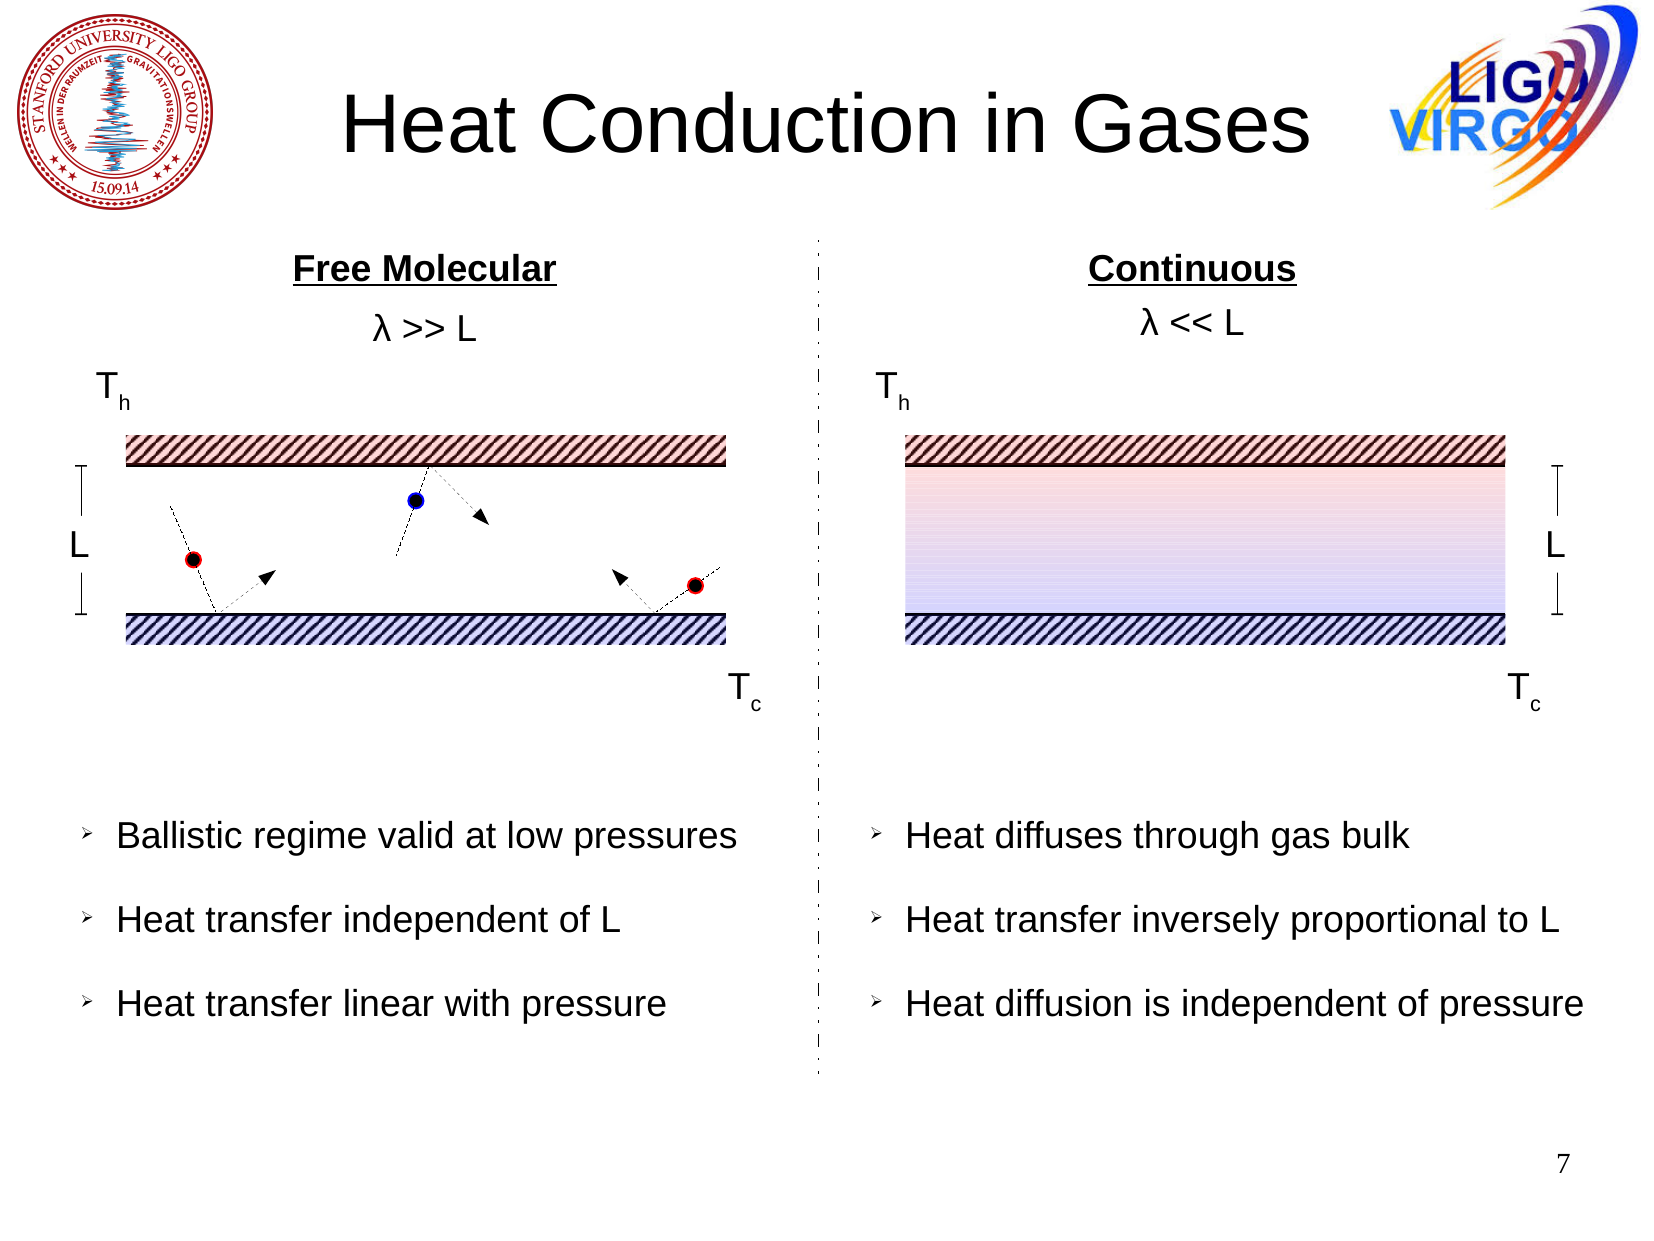

# Heat Conduction in Gases
Free Molecular
λ >> L
Continuous
λ << L
Th
Th
L
L
Tc
Tc
Ballistic regime valid at low pressures
Heat transfer independent of L
Heat transfer linear with pressure
Heat diffuses through gas bulk
Heat transfer inversely proportional to L
Heat diffusion is independent of pressure
7